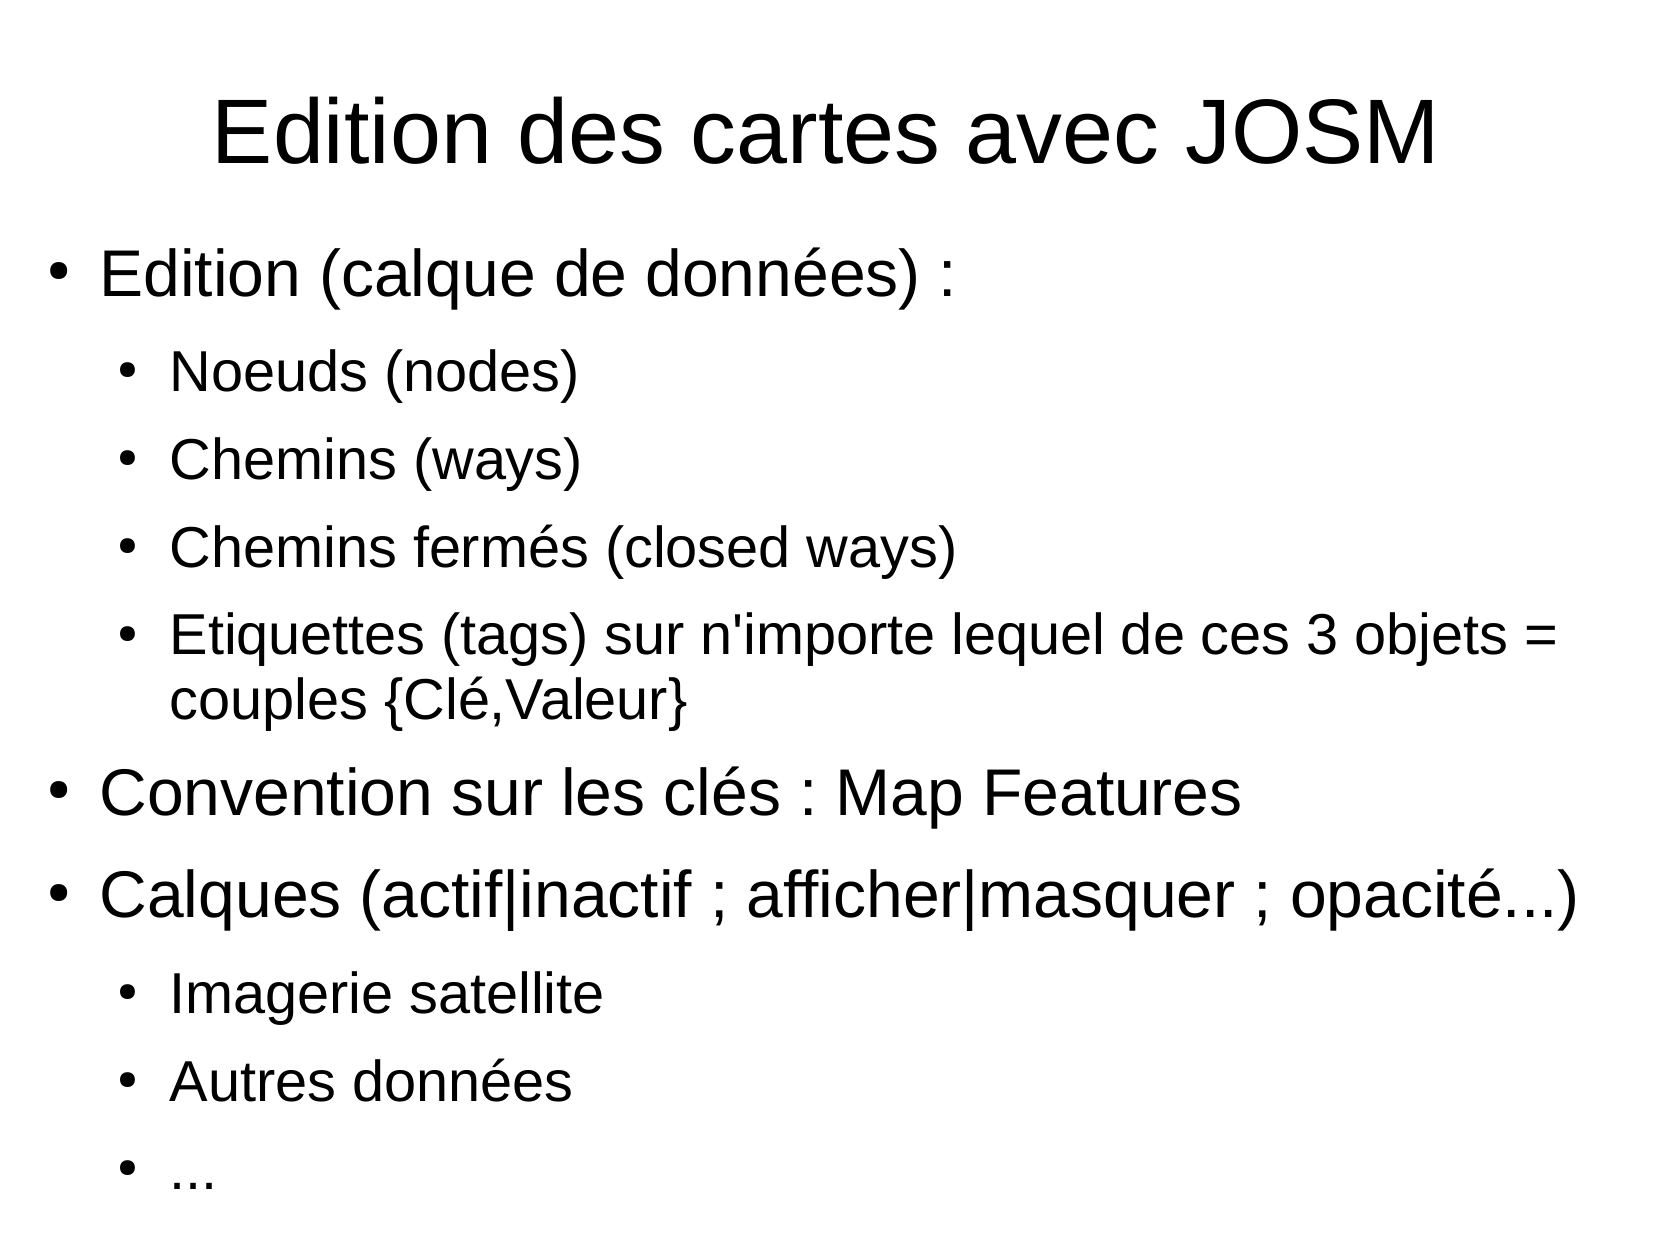

# Edition des cartes avec JOSM
Edition (calque de données) :
Noeuds (nodes)
Chemins (ways)
Chemins fermés (closed ways)
Etiquettes (tags) sur n'importe lequel de ces 3 objets = couples {Clé,Valeur}
Convention sur les clés : Map Features
Calques (actif|inactif ; afficher|masquer ; opacité...)
Imagerie satellite
Autres données
...